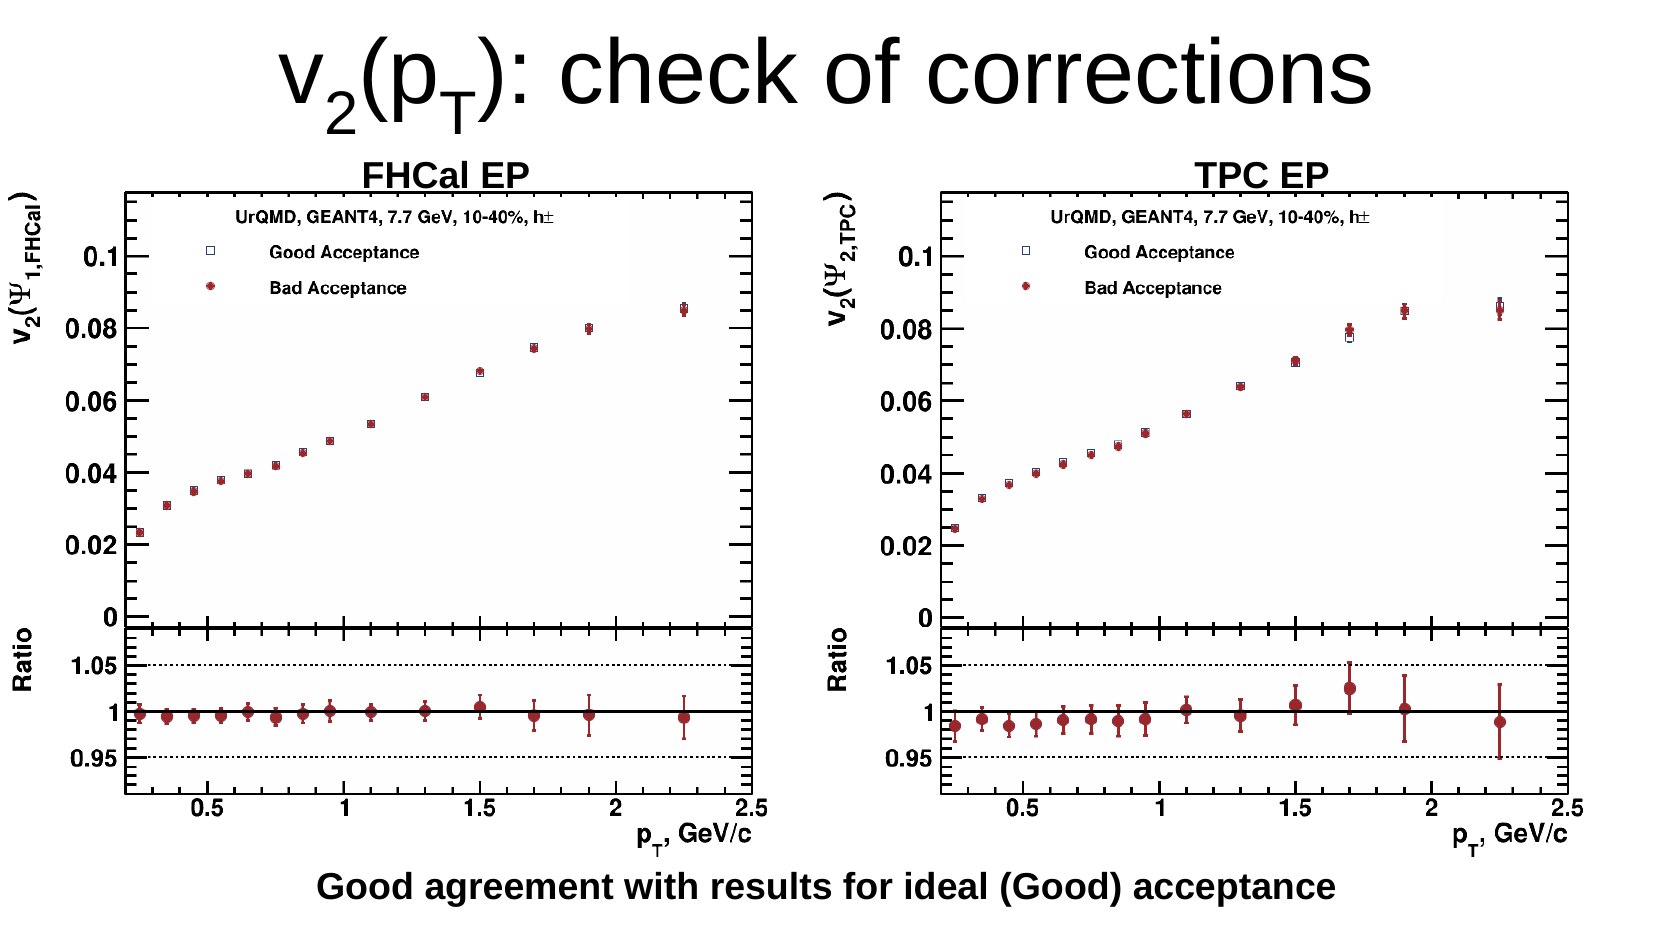

v2(pT): check of corrections
FHCal EP
TPC EP
Good agreement with results for ideal (Good) acceptance